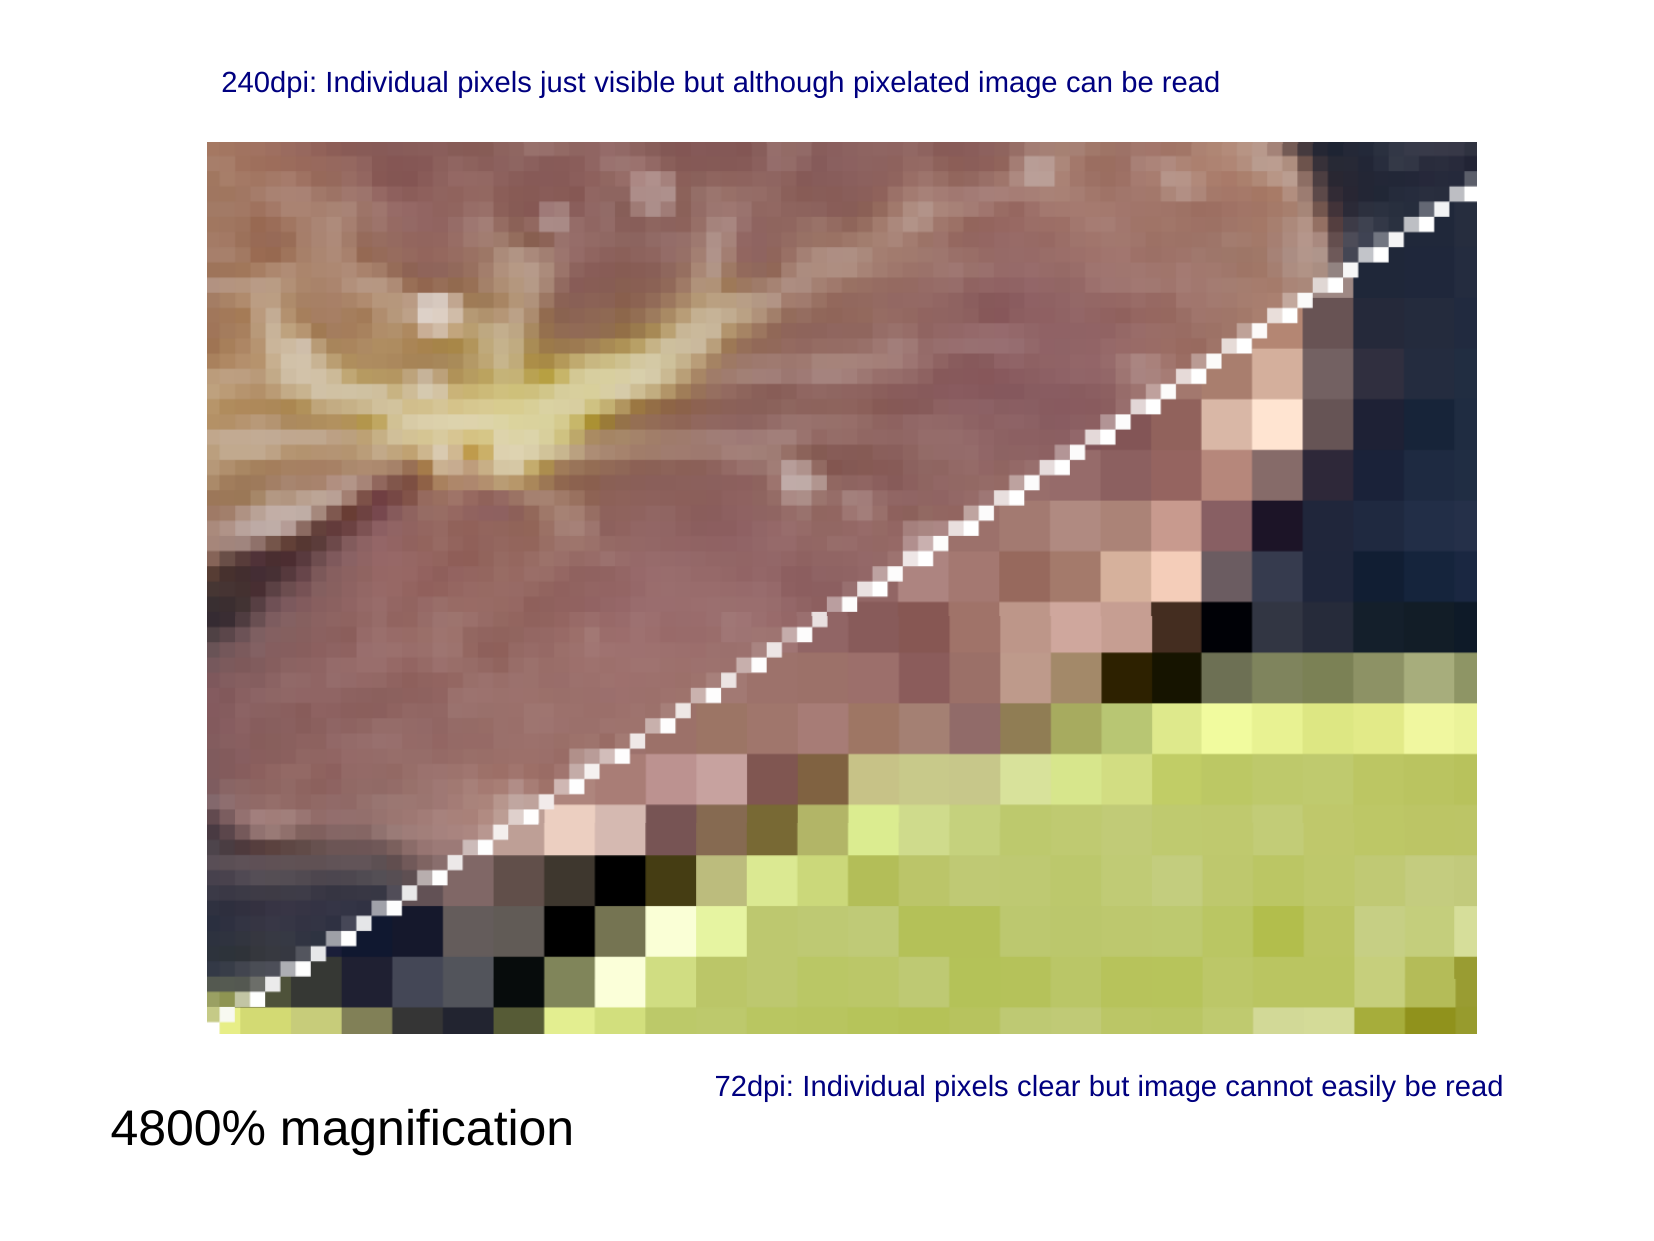

240dpi: Individual pixels just visible but although pixelated image can be read
72dpi: Individual pixels clear but image cannot easily be read
4800% magnification